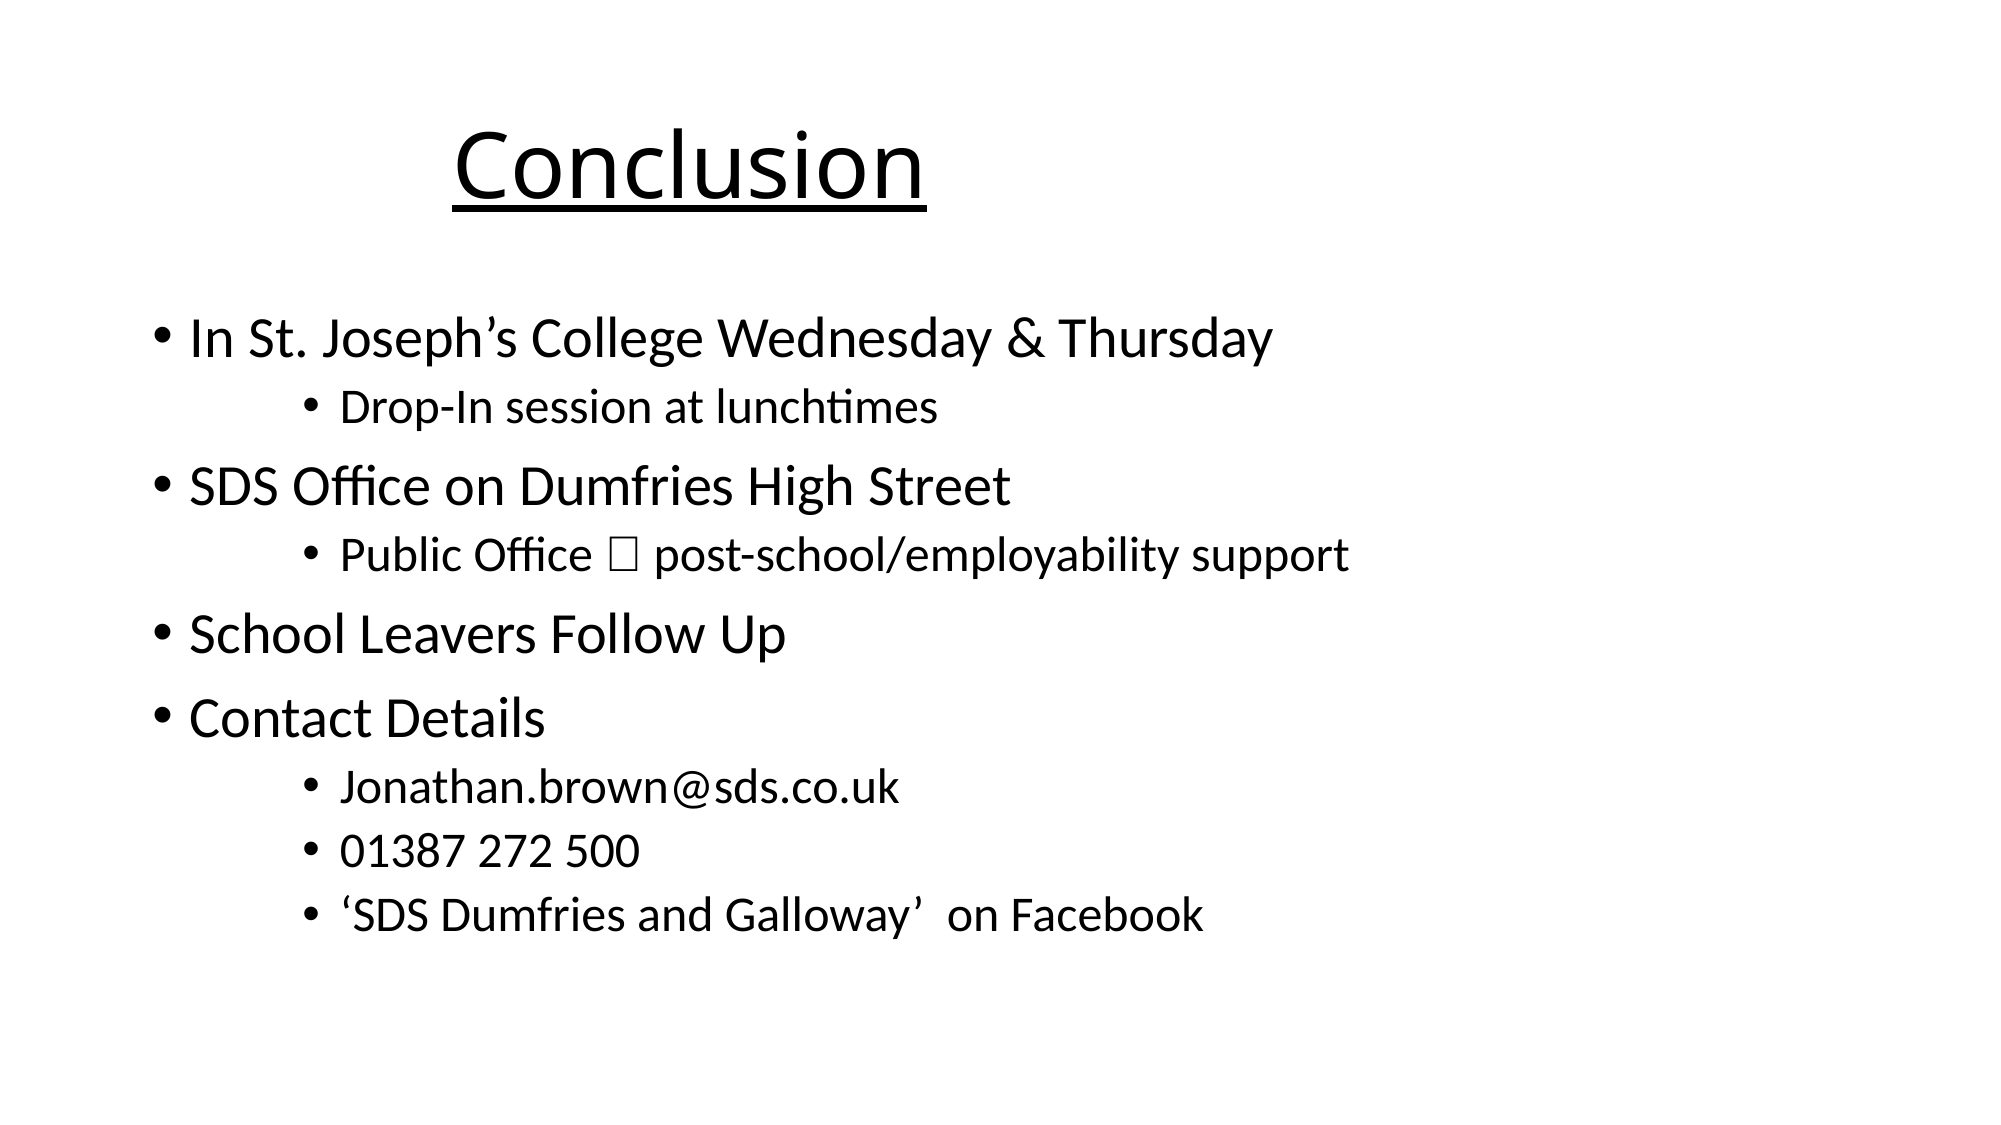

# Conclusion
In St. Joseph’s College Wednesday & Thursday
Drop-In session at lunchtimes
SDS Office on Dumfries High Street
Public Office  post-school/employability support
School Leavers Follow Up
Contact Details
Jonathan.brown@sds.co.uk
01387 272 500
‘SDS Dumfries and Galloway’ on Facebook